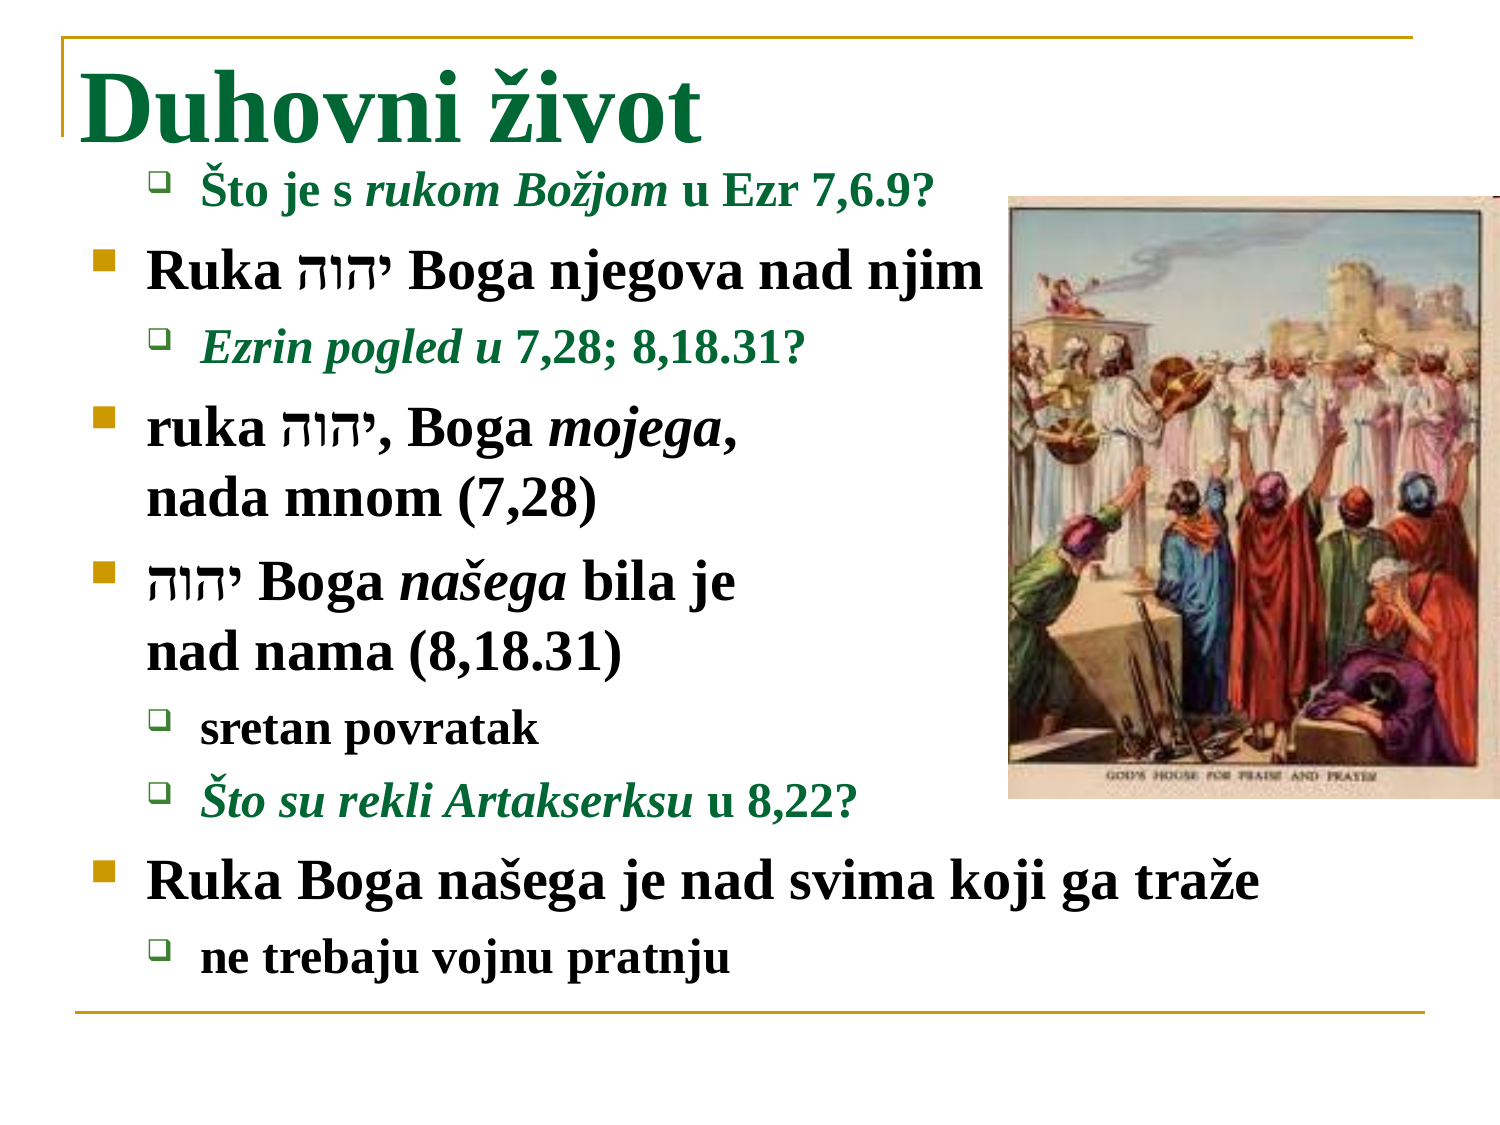

# Duhovni život
Što je s rukom Božjom u Ezr 7,6.9?
Ruka יהוה Boga njegova nad njim
Ezrin pogled u 7,28; 8,18.31?
ruka יהוה, Boga mojega,
nada mnom (7,28)
יהוה Boga našega bila je
nad nama (8,18.31)
sretan povratak
Što su rekli Artakserksu u 8,22?
Ruka Boga našega je nad svima koji ga traže
ne trebaju vojnu pratnju